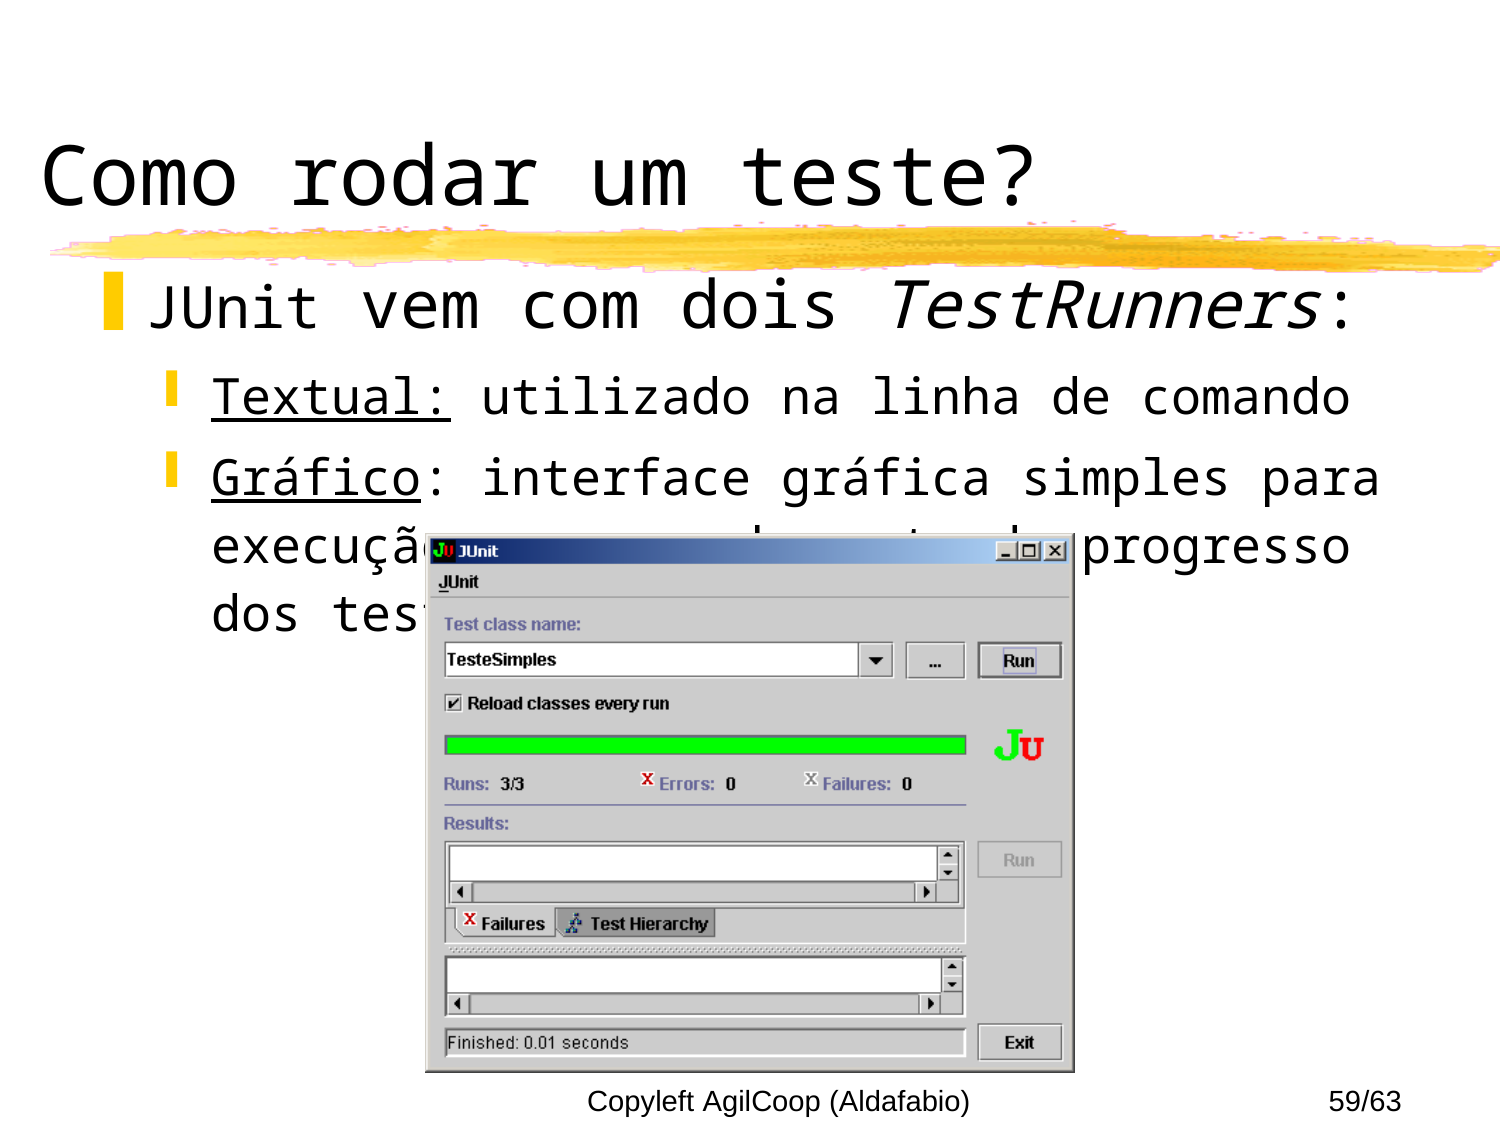

# Como rodar um teste?
JUnit vem com dois TestRunners:
Textual: utilizado na linha de comando
Gráfico: interface gráfica simples para execução e acompanhamento do progresso dos testes
59